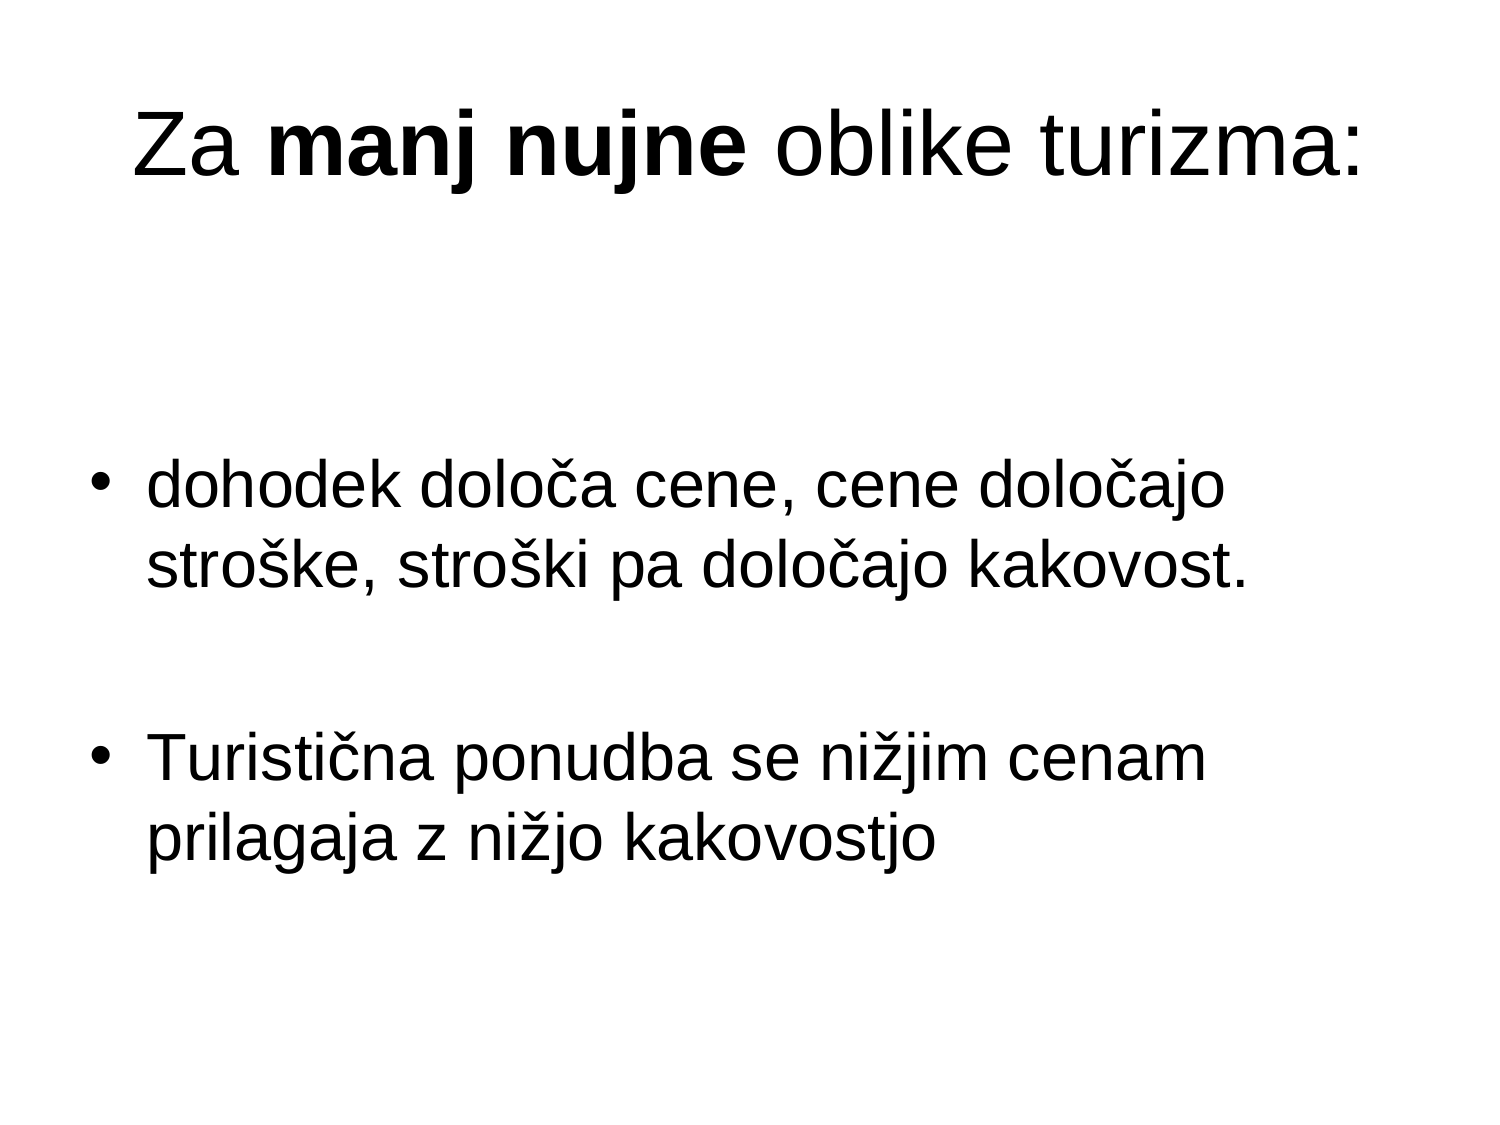

# Za manj nujne oblike turizma:
dohodek določa cene, cene določajo stroške, stroški pa določajo kakovost.
Turistična ponudba se nižjim cenam prilagaja z nižjo kakovostjo